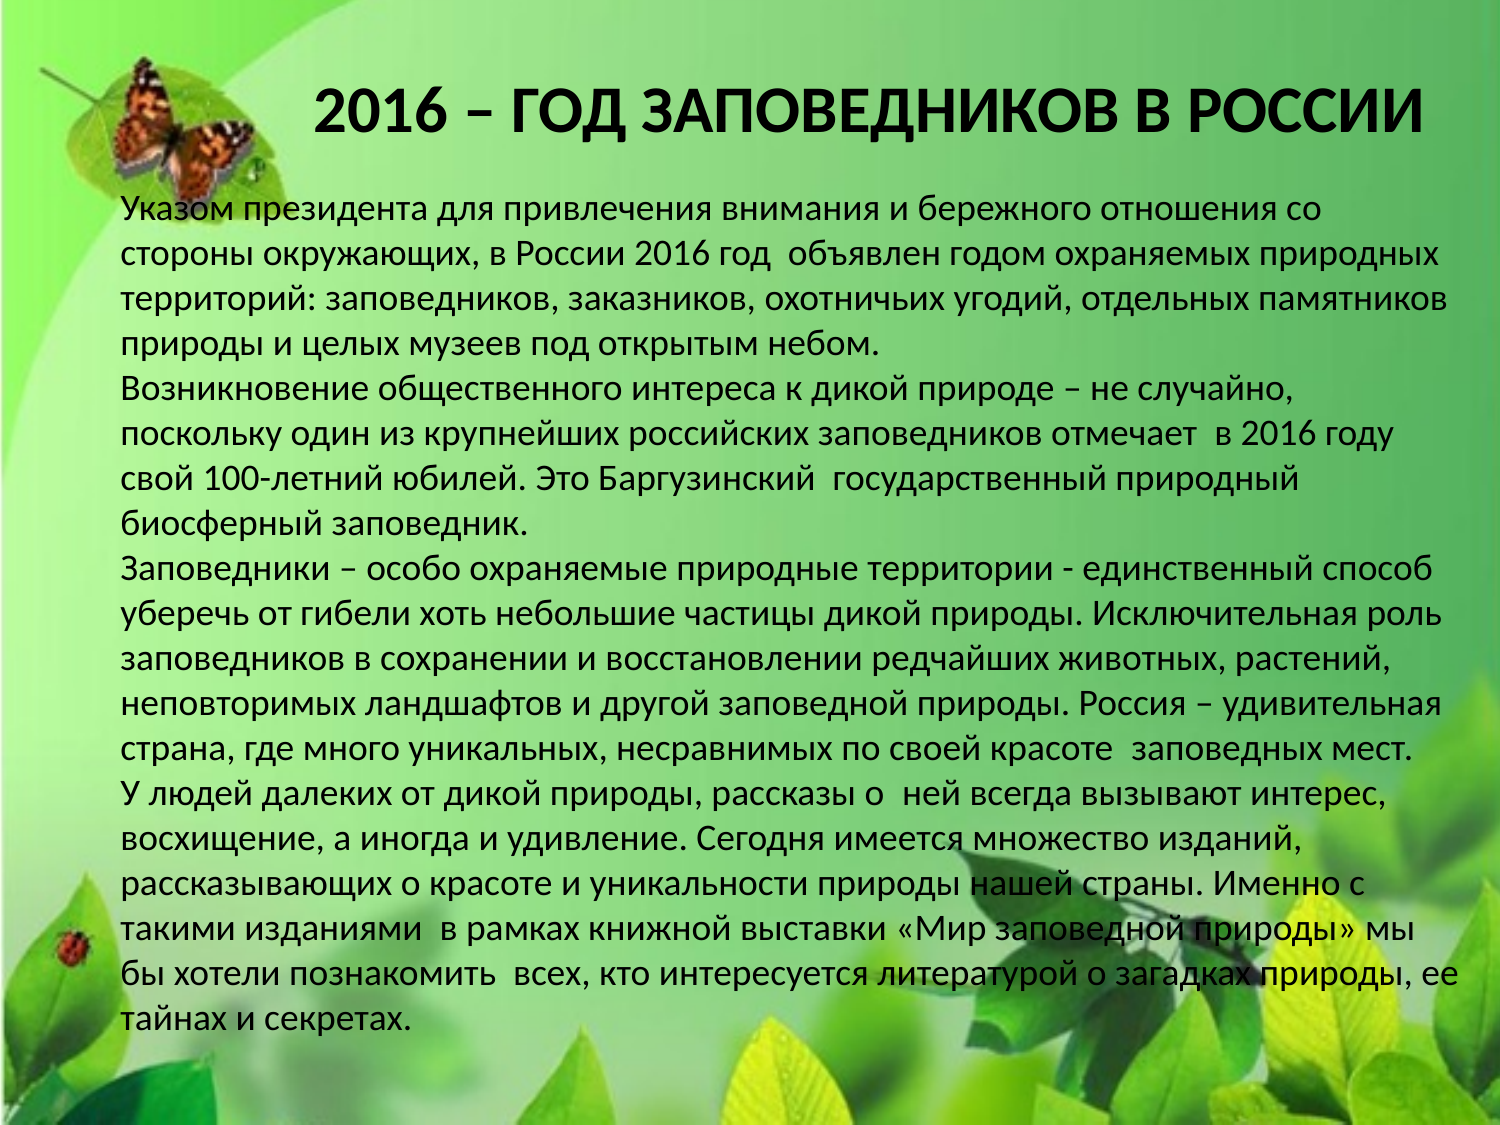

2016 – ГОД ЗАПОВЕДНИКОВ В РОССИИ
Указом президента для привлечения внимания и бережного отношения со стороны окружающих, в России 2016 год объявлен годом охраняемых природных территорий: заповедников, заказников, охотничьих угодий, отдельных памятников природы и целых музеев под открытым небом.
Возникновение общественного интереса к дикой природе – не случайно, поскольку один из крупнейших российских заповедников отмечает в 2016 году свой 100-летний юбилей. Это Баргузинский государственный природный биосферный заповедник.
Заповедники – особо охраняемые природные территории - единственный способ уберечь от гибели хоть небольшие частицы дикой природы. Исключительная роль заповедников в сохранении и восстановлении редчайших животных, растений, неповторимых ландшафтов и другой заповедной природы. Россия – удивительная страна, где много уникальных, несравнимых по своей красоте  заповедных мест.
У людей далеких от дикой природы, рассказы о  ней всегда вызывают интерес, восхищение, а иногда и удивление. Сегодня имеется множество изданий, рассказывающих о красоте и уникальности природы нашей страны. Именно с такими изданиями в рамках книжной выставки «Мир заповедной природы» мы бы хотели познакомить всех, кто интересуется литературой о загадках природы, ее тайнах и секретах.